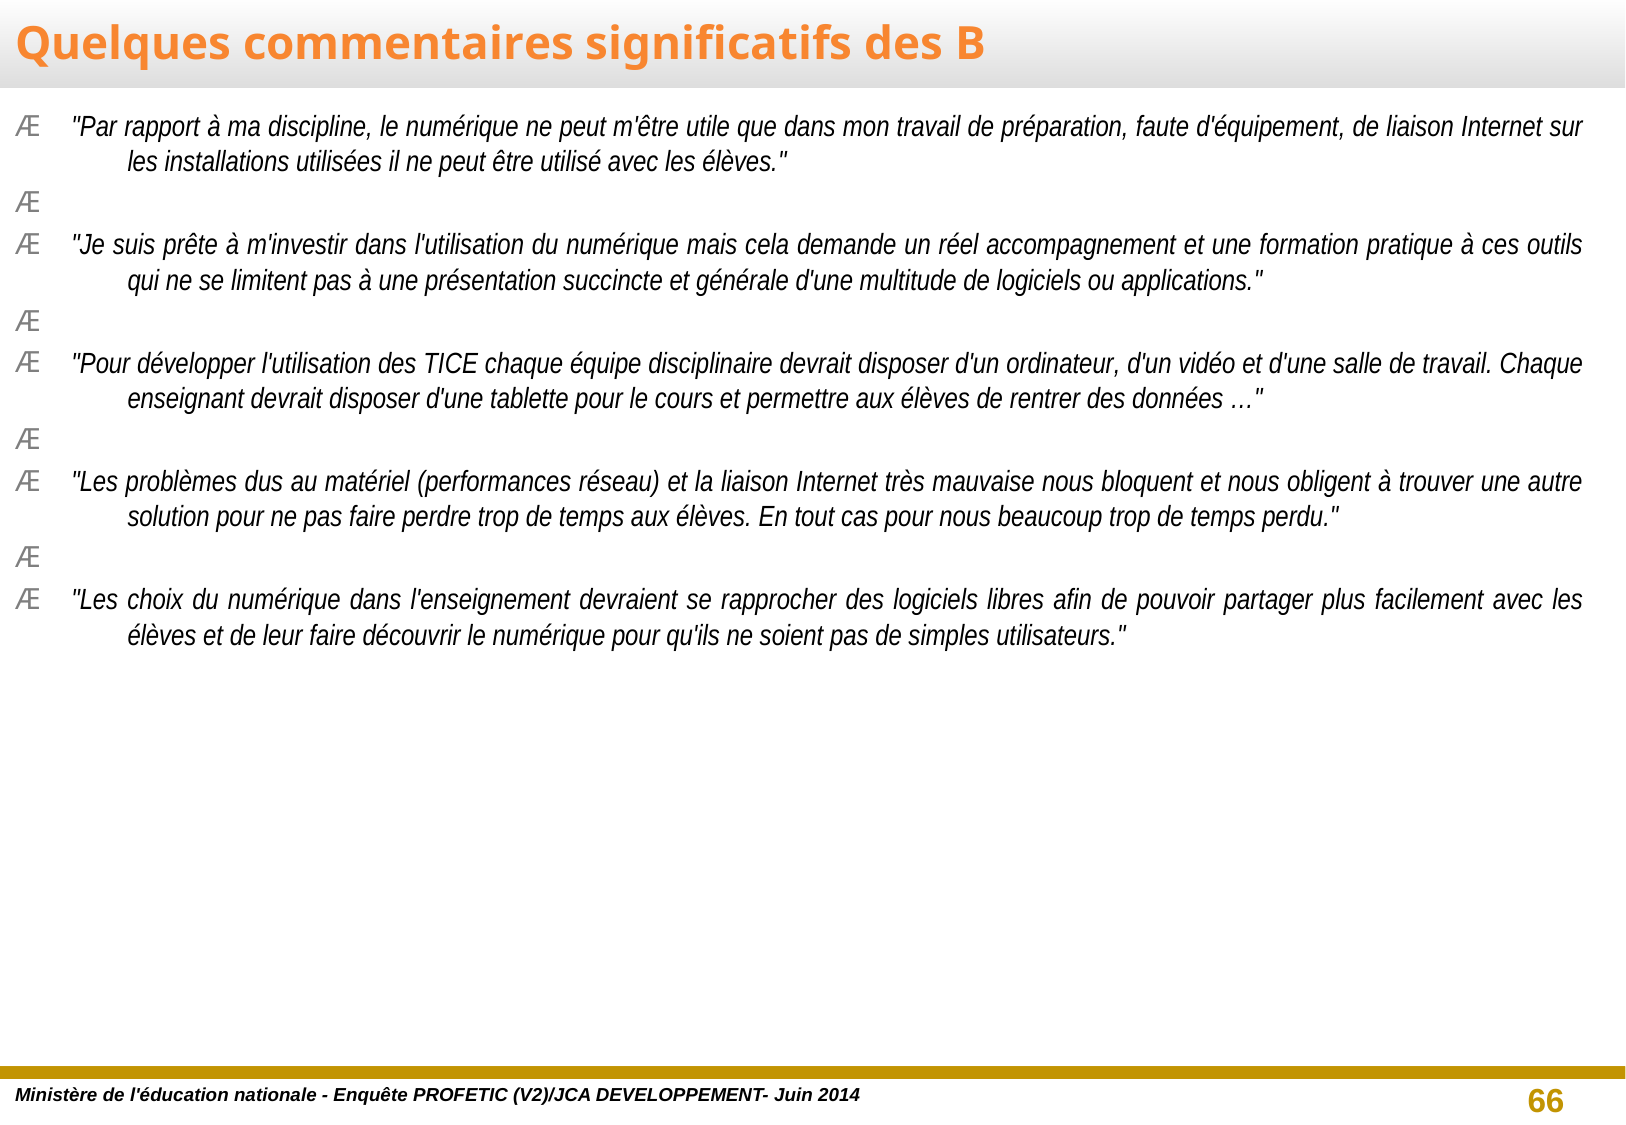

# Quelques commentaires significatifs des B
"Par rapport à ma discipline, le numérique ne peut m'être utile que dans mon travail de préparation, faute d'équipement, de liaison Internet sur les installations utilisées il ne peut être utilisé avec les élèves."
"Je suis prête à m'investir dans l'utilisation du numérique mais cela demande un réel accompagnement et une formation pratique à ces outils qui ne se limitent pas à une présentation succincte et générale d'une multitude de logiciels ou applications."
"Pour développer l'utilisation des TICE chaque équipe disciplinaire devrait disposer d'un ordinateur, d'un vidéo et d'une salle de travail. Chaque enseignant devrait disposer d'une tablette pour le cours et permettre aux élèves de rentrer des données …"
"Les problèmes dus au matériel (performances réseau) et la liaison Internet très mauvaise nous bloquent et nous obligent à trouver une autre solution pour ne pas faire perdre trop de temps aux élèves. En tout cas pour nous beaucoup trop de temps perdu."
"Les choix du numérique dans l'enseignement devraient se rapprocher des logiciels libres afin de pouvoir partager plus facilement avec les élèves et de leur faire découvrir le numérique pour qu'ils ne soient pas de simples utilisateurs."
Ministère de l'éducation nationale - Enquête PROFETIC (V2)/JCA DEVELOPPEMENT- Juin 2014